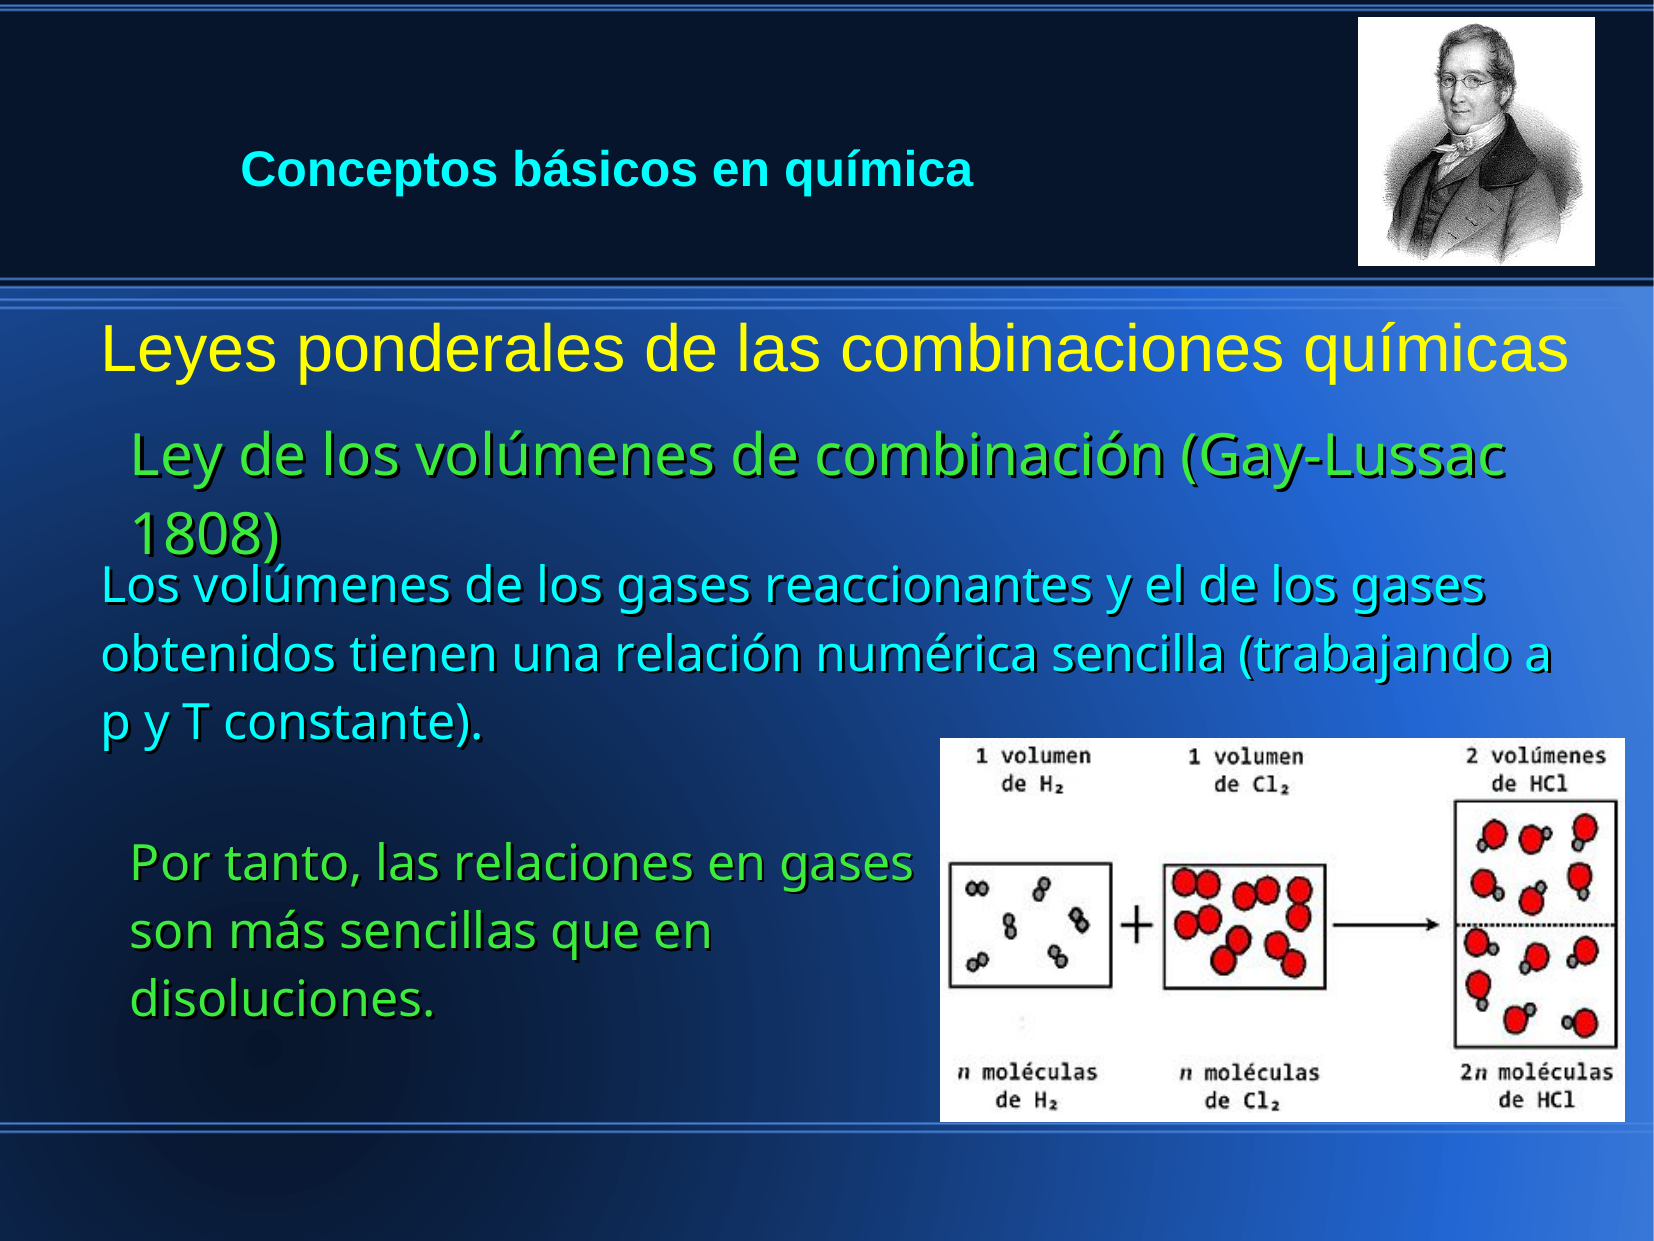

Conceptos básicos en química
# Leyes ponderales de las combinaciones químicas
Ley de los volúmenes de combinación (Gay-Lussac 1808)
Los volúmenes de los gases reaccionantes y el de los gases obtenidos tienen una relación numérica sencilla (trabajando a p y T constante).
Por tanto, las relaciones en gases son más sencillas que en disoluciones.